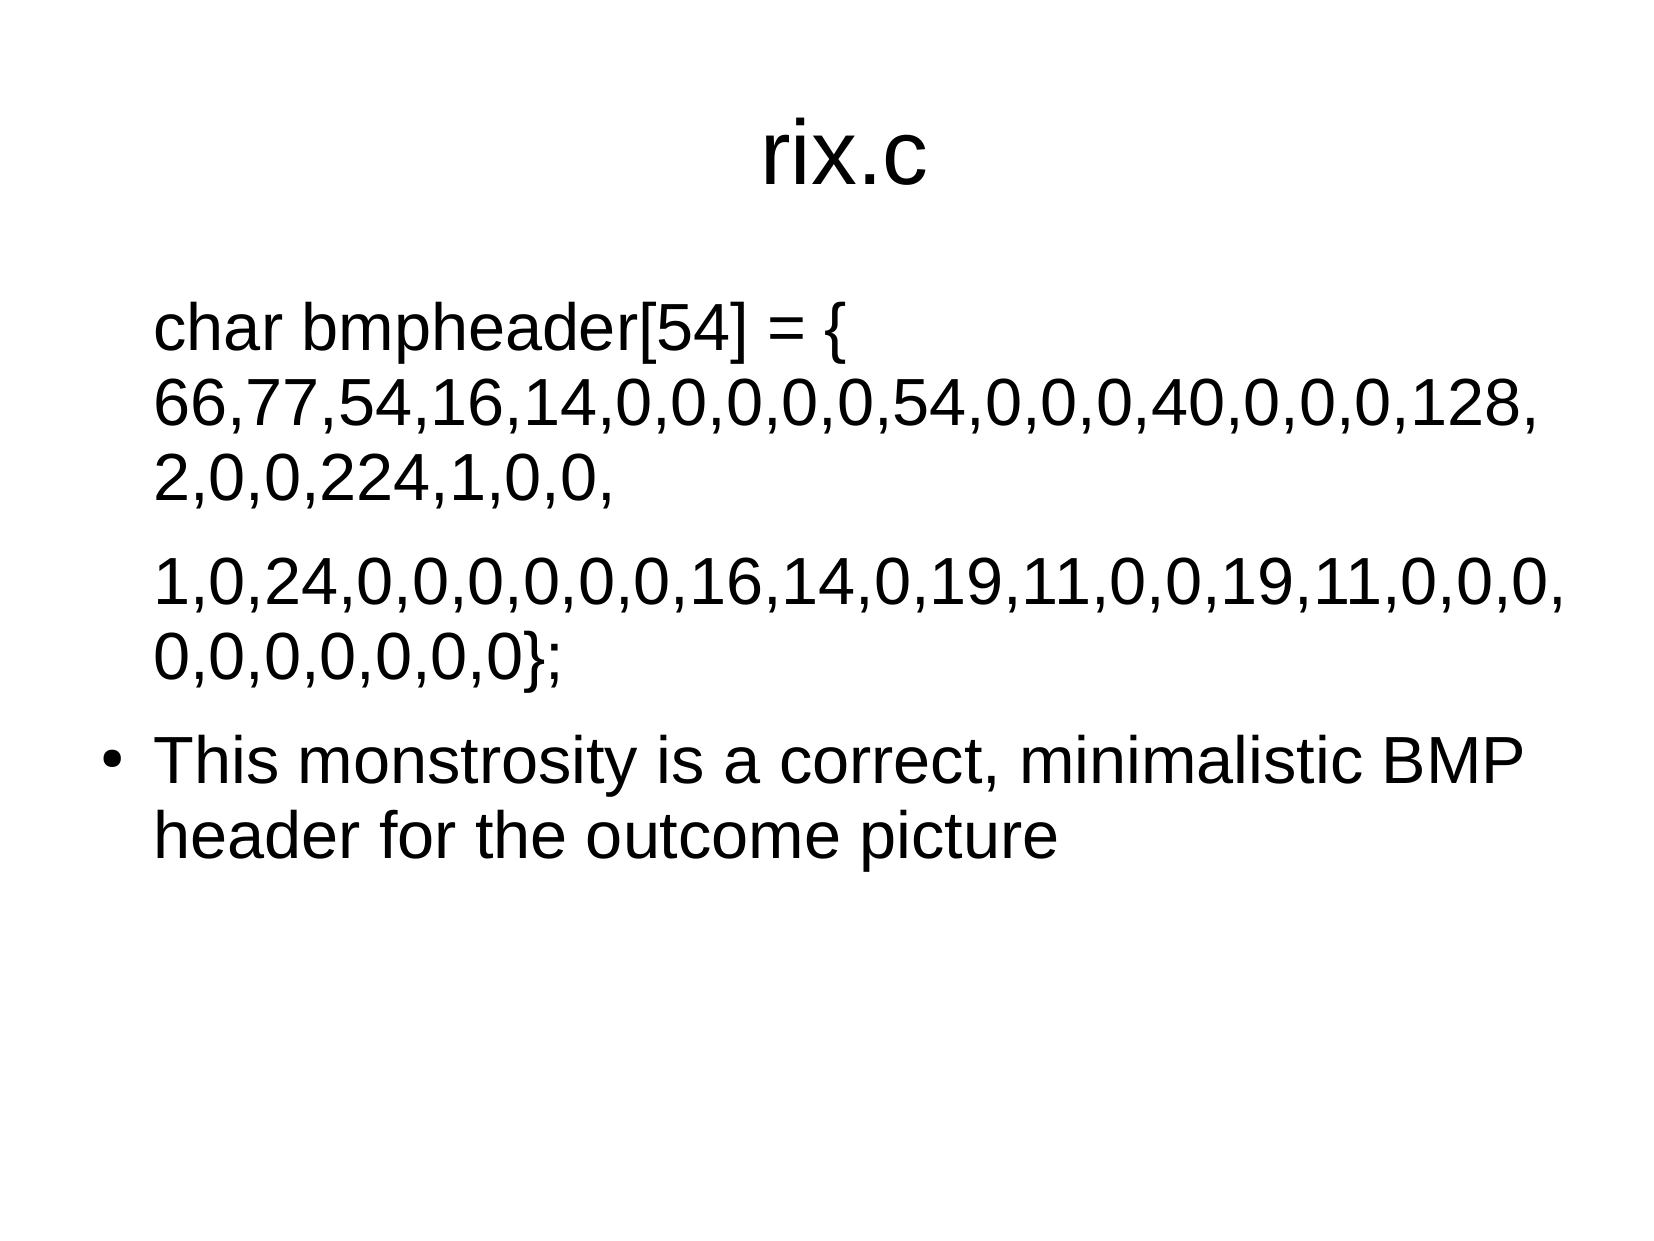

# rix.c
char bmpheader[54] = {	66,77,54,16,14,0,0,0,0,0,54,0,0,0,40,0,0,0,128,2,0,0,224,1,0,0,
1,0,24,0,0,0,0,0,0,16,14,0,19,11,0,0,19,11,0,0,0,0,0,0,0,0,0,0};
This monstrosity is a correct, minimalistic BMP header for the outcome picture